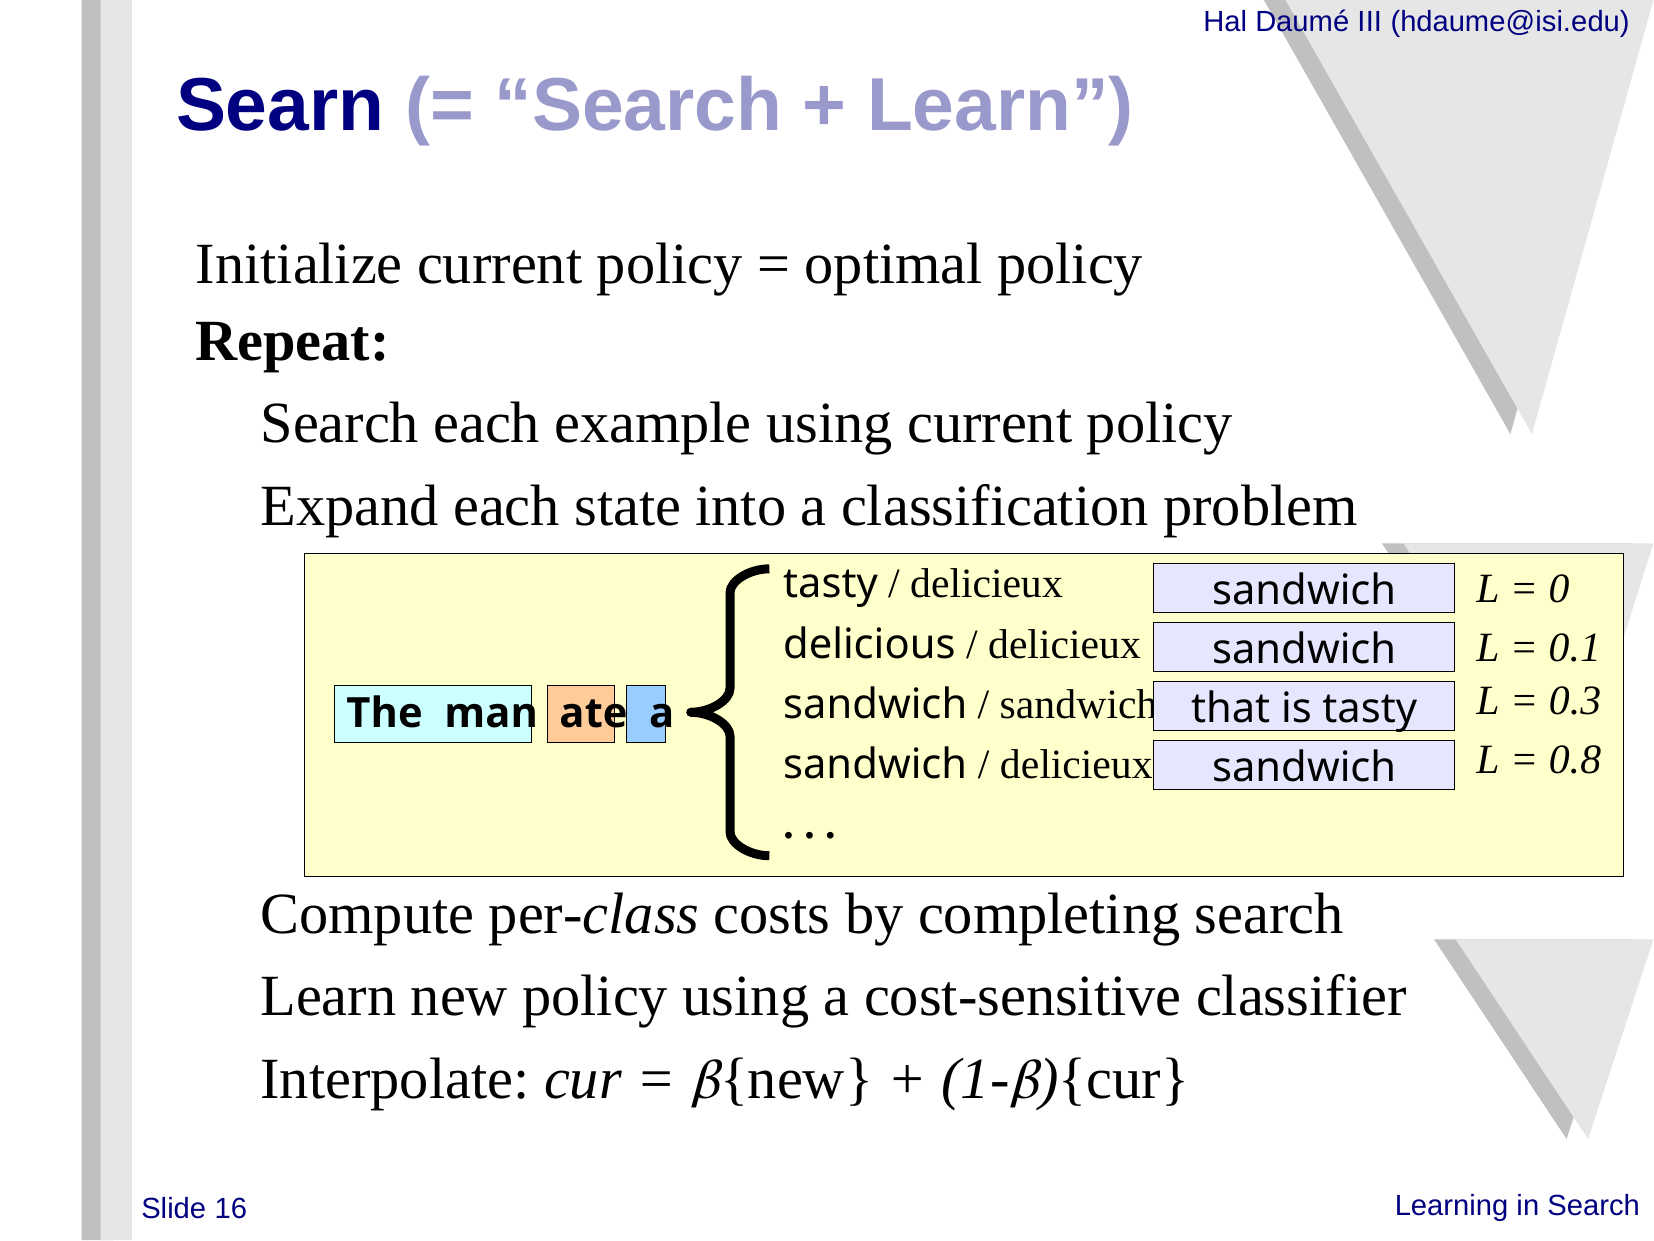

# Searn (= “Search + Learn”)
Initialize current policy = optimal policy
Repeat:
Search each example using current policy
Expand each state into a classification problem
tasty / delicieux
delicious / delicieux
sandwich / sandwich
The man ate a
sandwich / delicieux
. . .
L = 0
L = 0.1
L = 0.3
L = 0.8
sandwich
sandwich
that is tasty
sandwich
Compute per-class costs by completing search
Learn new policy using a cost-sensitive classifier
Interpolate: cur = {new} + (1-){cur}